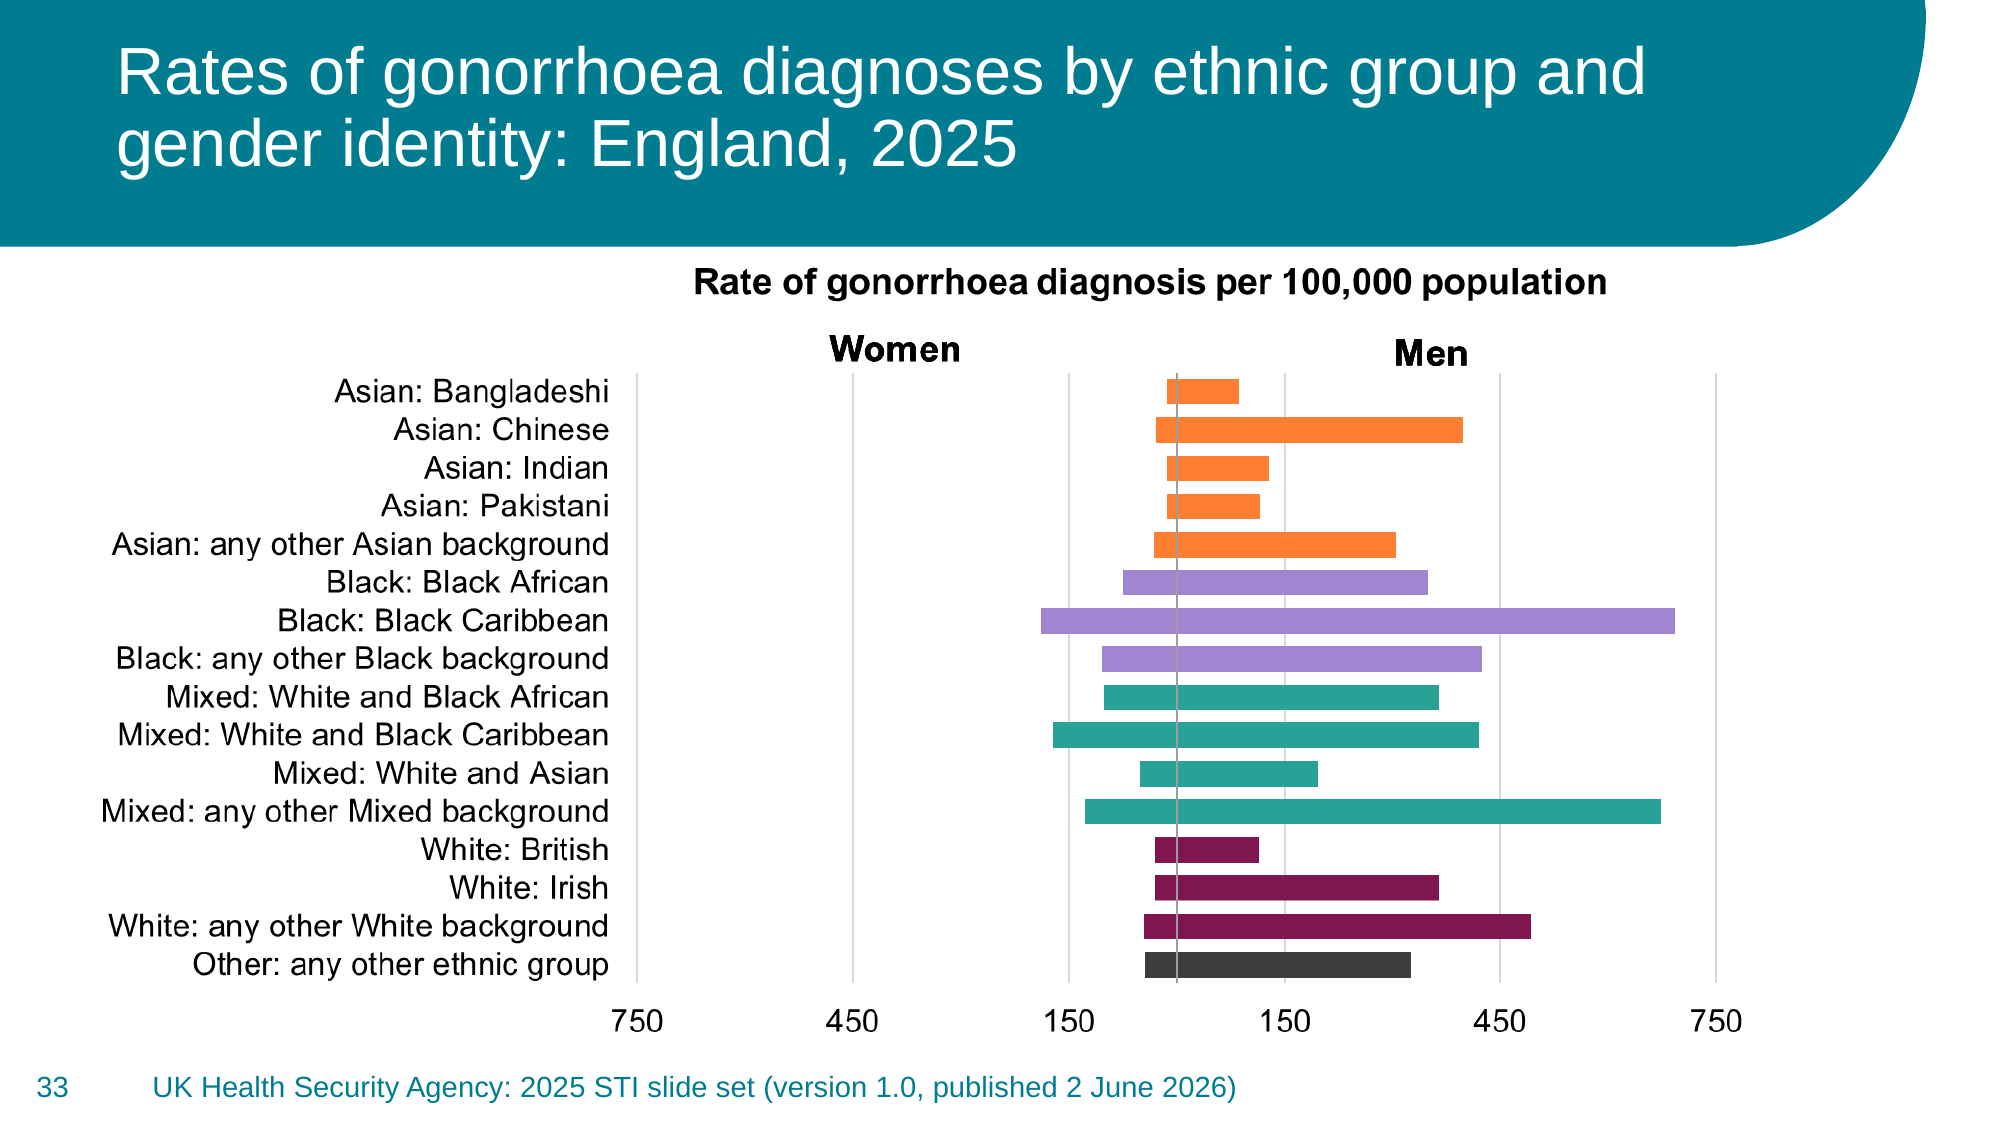

# Rates of gonorrhoea diagnoses by ethnic group and gender identity: England, 2025
33
UK Health Security Agency: 2025 STI slide set (version 1.0, published 2 June 2026)